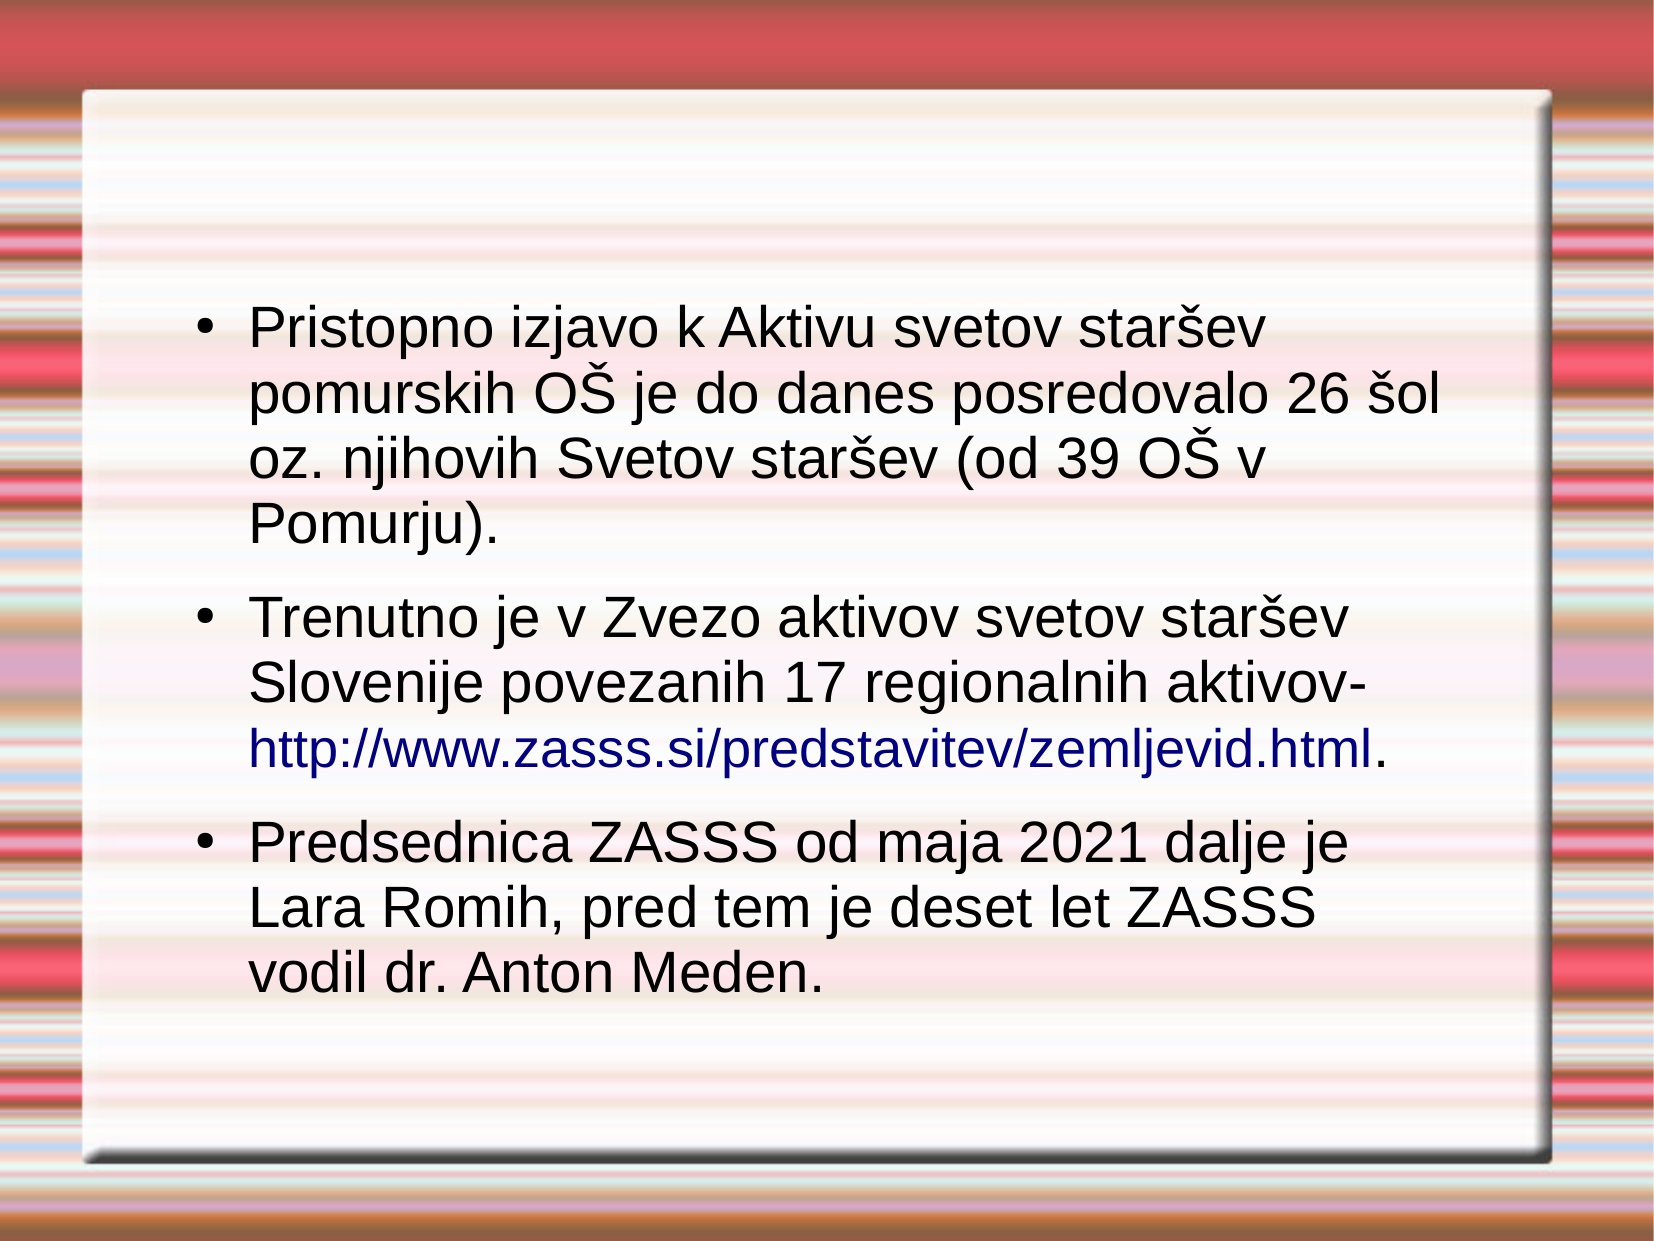

# Pristopno izjavo k Aktivu svetov staršev pomurskih OŠ je do danes posredovalo 26 šol oz. njihovih Svetov staršev (od 39 OŠ v Pomurju).
Trenutno je v Zvezo aktivov svetov staršev Slovenije povezanih 17 regionalnih aktivov-http://www.zasss.si/predstavitev/zemljevid.html.
Predsednica ZASSS od maja 2021 dalje je Lara Romih, pred tem je deset let ZASSS vodil dr. Anton Meden.